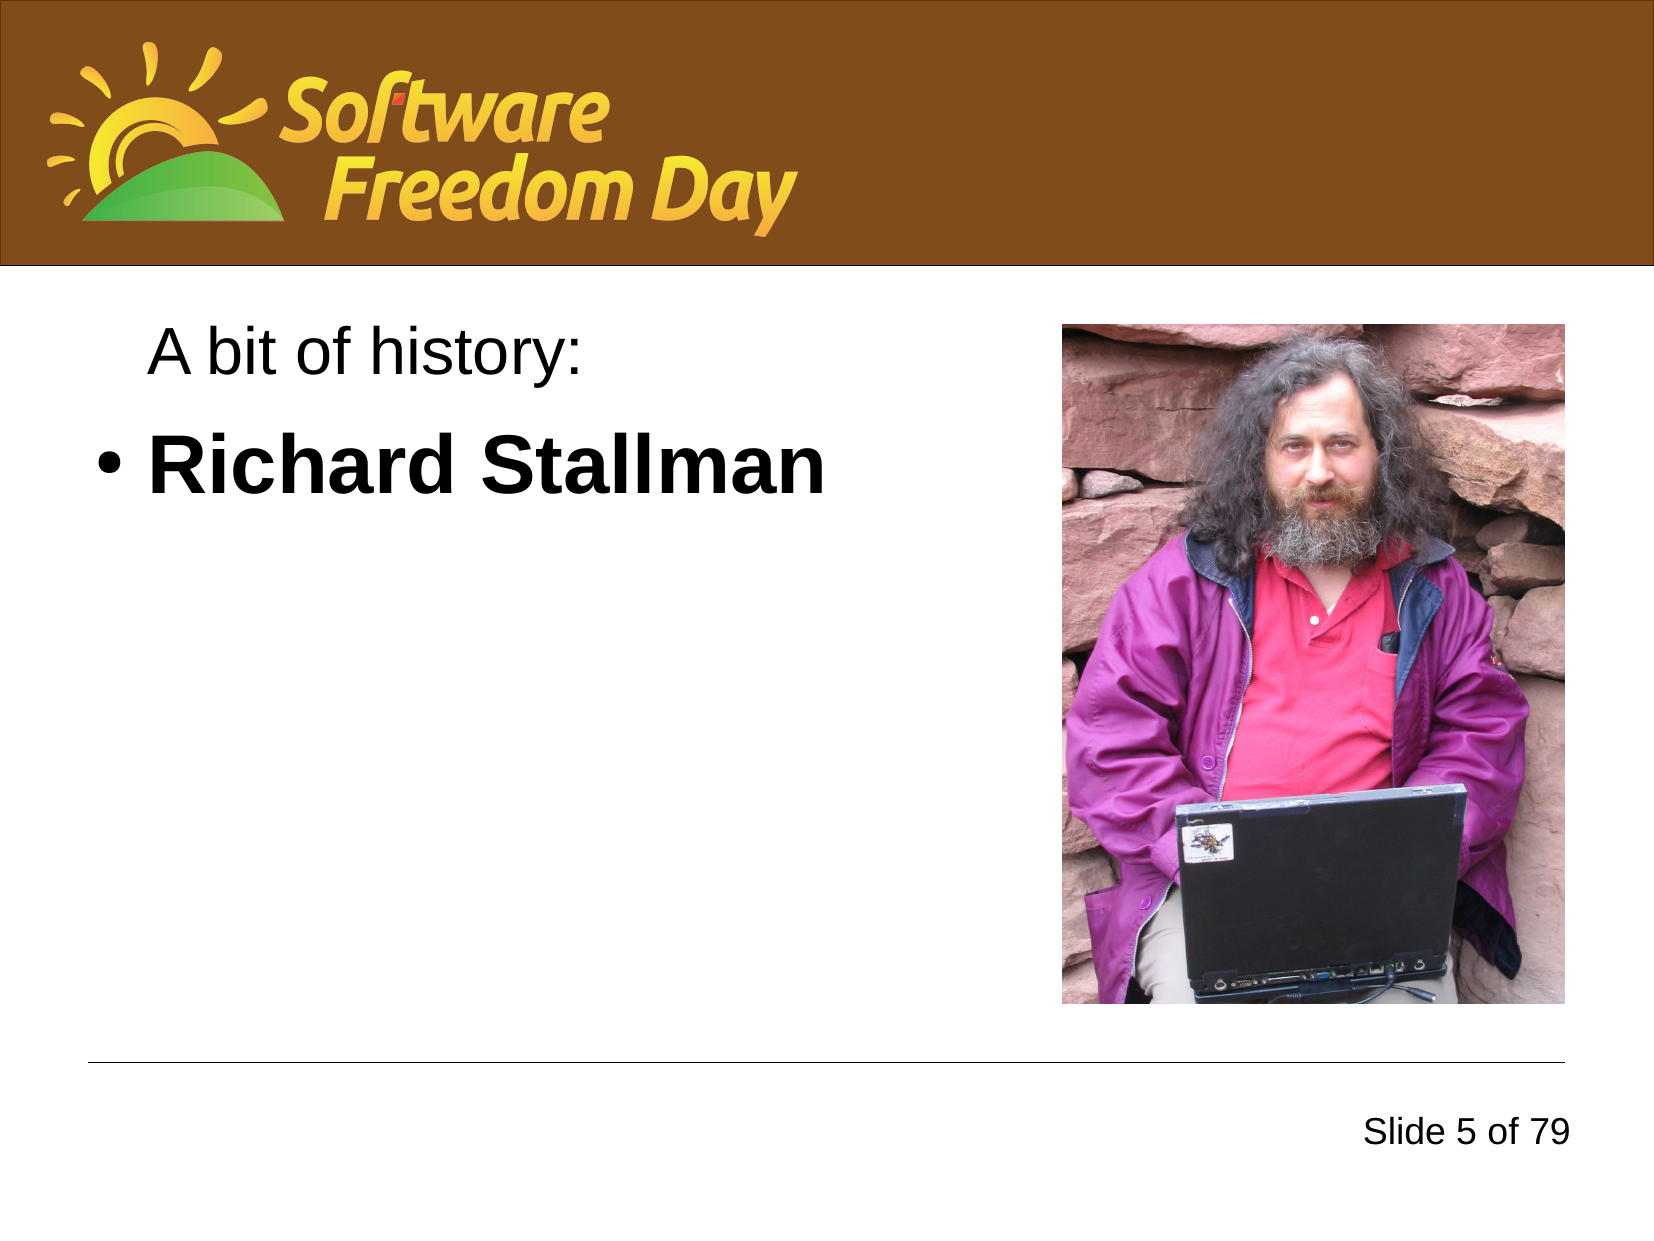

#
A bit of history:
Richard Stallman
5